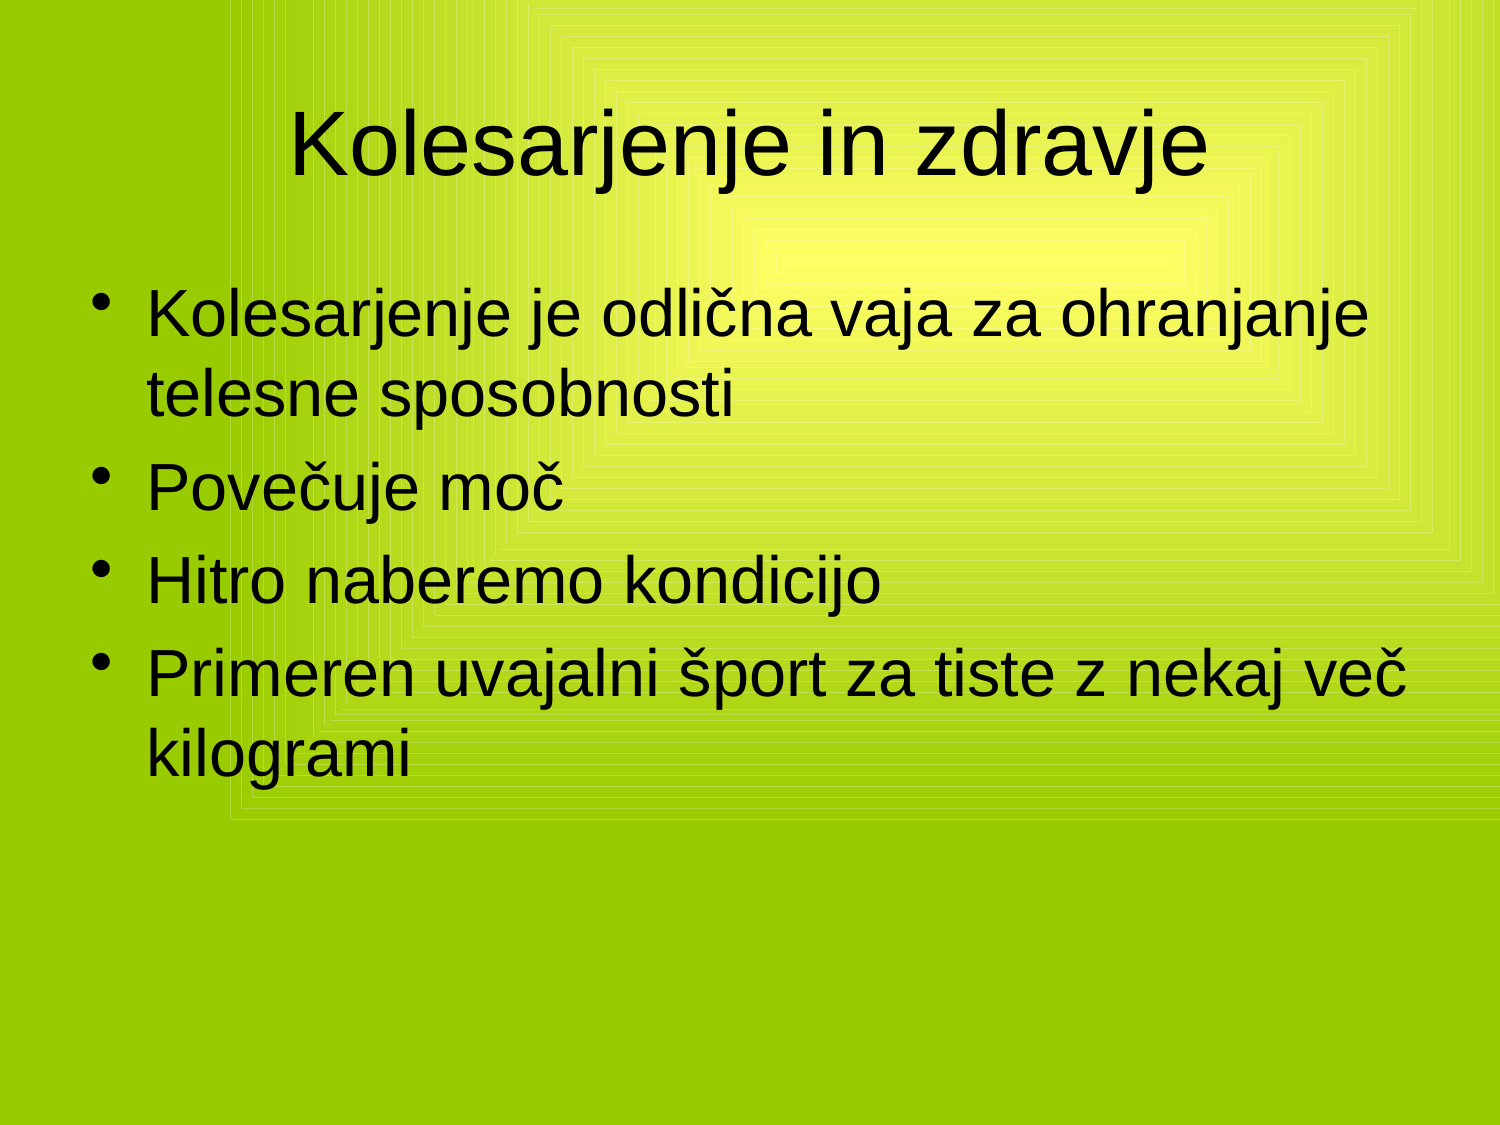

# Kolesarjenje in zdravje
Kolesarjenje je odlična vaja za ohranjanje telesne sposobnosti
Povečuje moč
Hitro naberemo kondicijo
Primeren uvajalni šport za tiste z nekaj več kilogrami